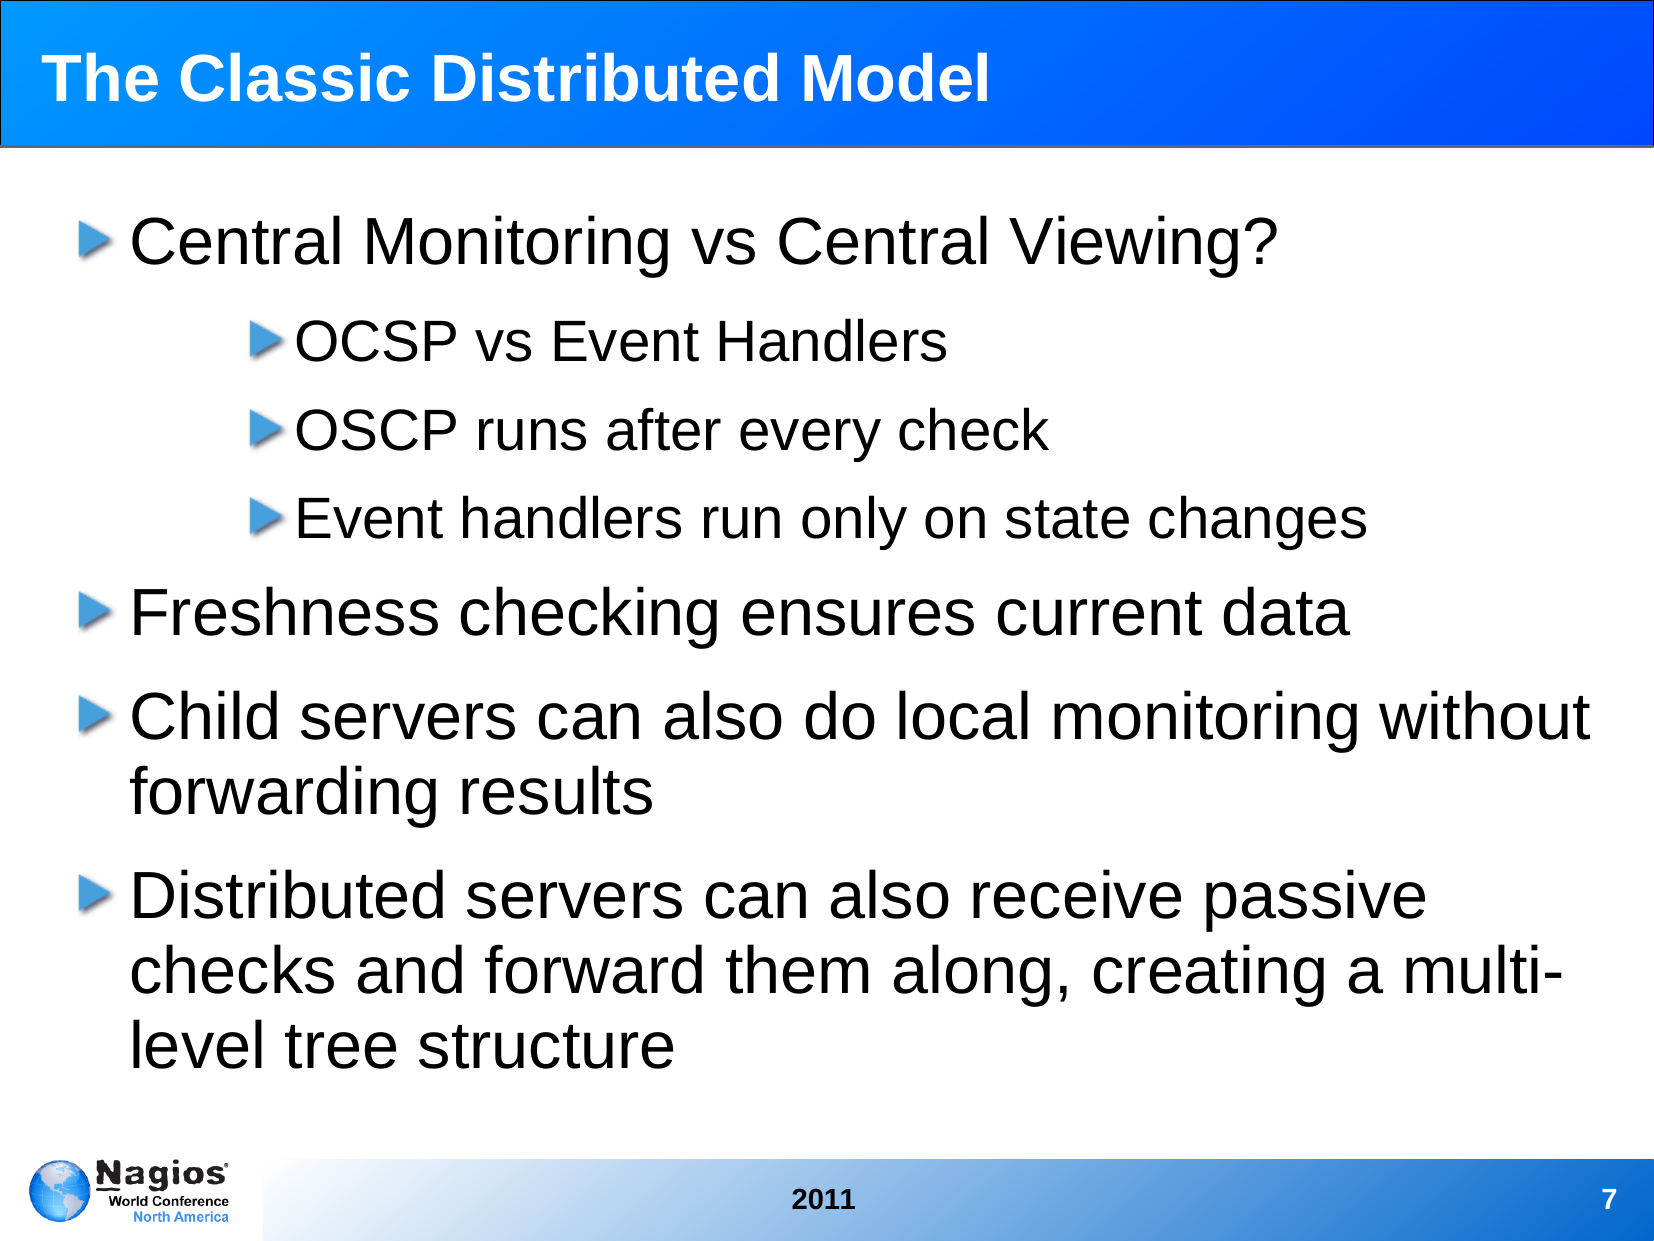

# The Classic Distributed Model
Central Monitoring vs Central Viewing?
OCSP vs Event Handlers
OSCP runs after every check
Event handlers run only on state changes
Freshness checking ensures current data
Child servers can also do local monitoring without forwarding results
Distributed servers can also receive passive checks and forward them along, creating a multi-level tree structure
2011
7